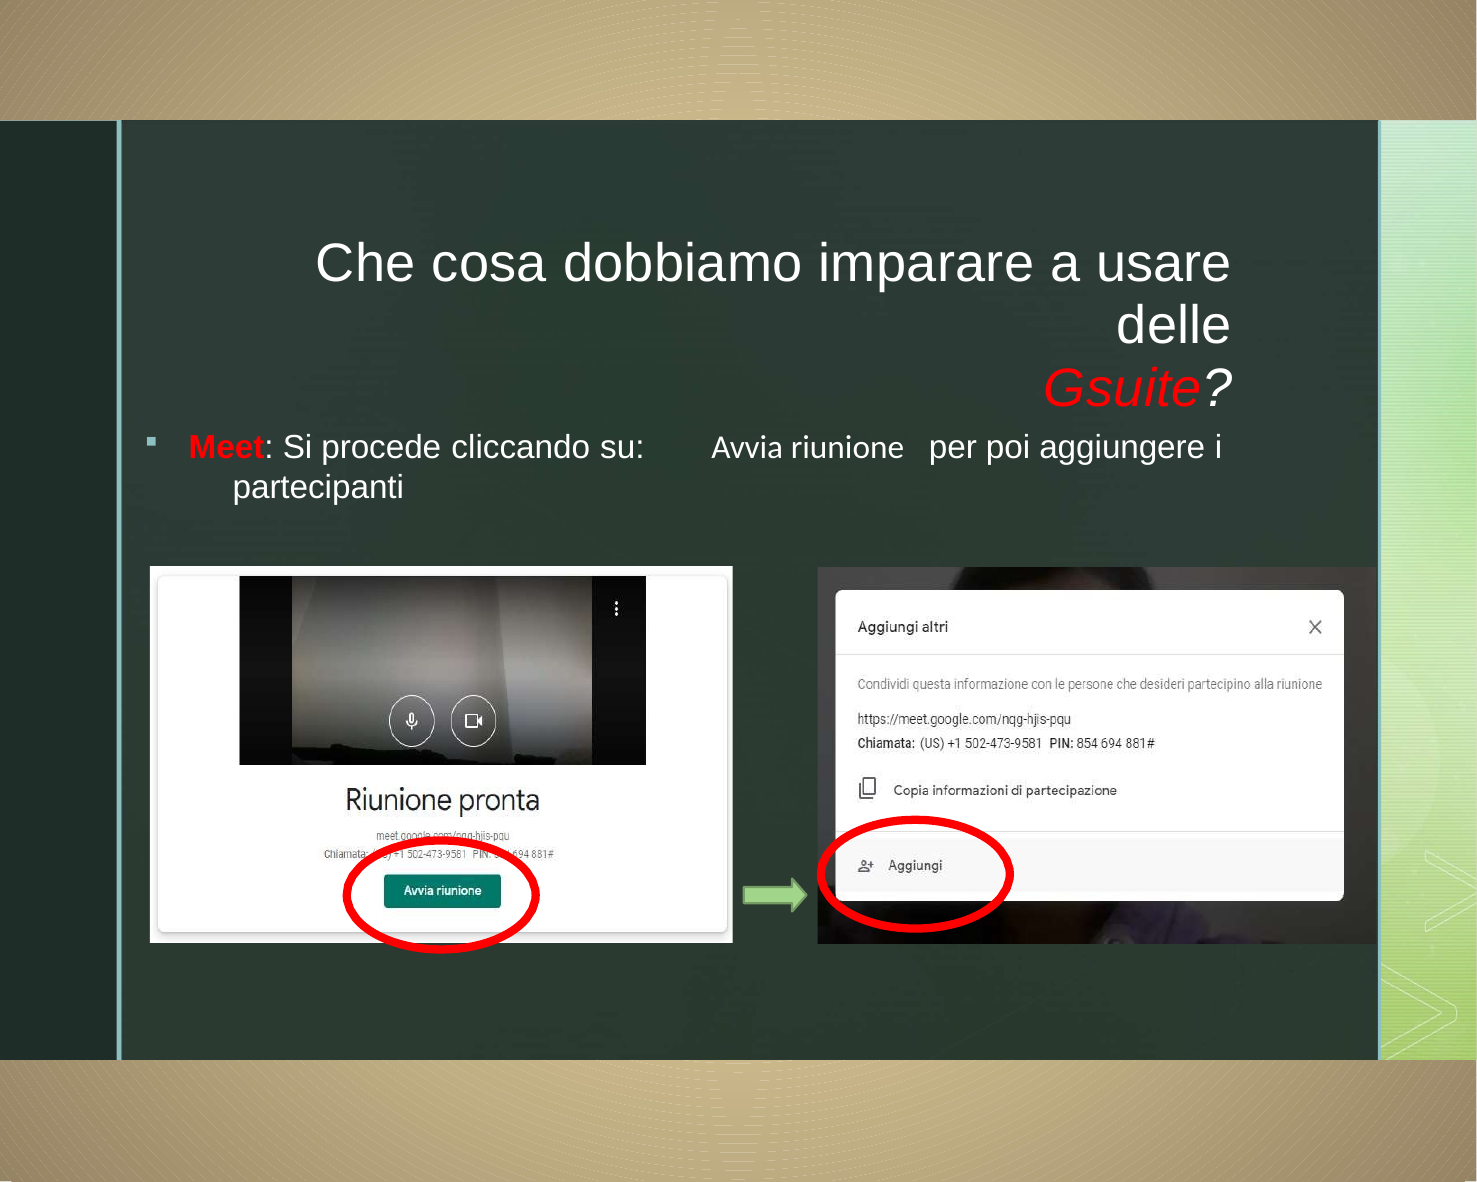

# Che cosa dobbiamo imparare a usare delle
Gsuite?
Meet: Si procede cliccando su:	Avvia riunione	per poi aggiungere i partecipanti